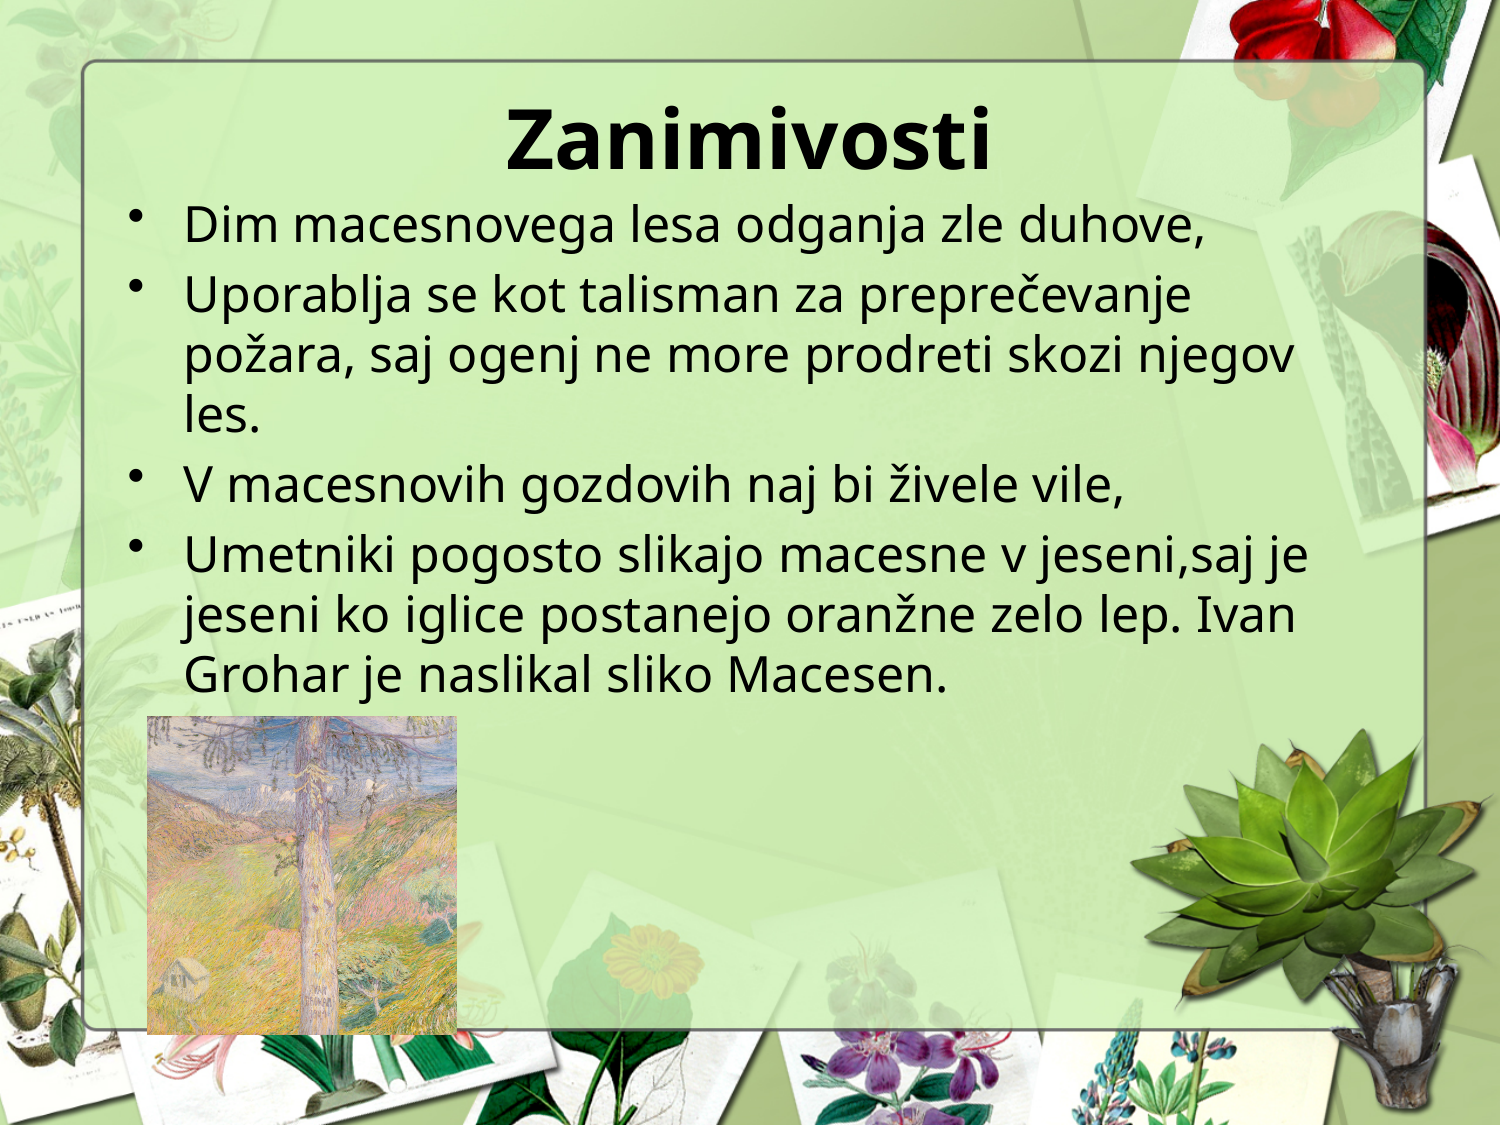

# Zanimivosti
Dim macesnovega lesa odganja zle duhove,
Uporablja se kot talisman za preprečevanje požara, saj ogenj ne more prodreti skozi njegov les.
V macesnovih gozdovih naj bi živele vile,
Umetniki pogosto slikajo macesne v jeseni,saj je jeseni ko iglice postanejo oranžne zelo lep. Ivan Grohar je naslikal sliko Macesen.